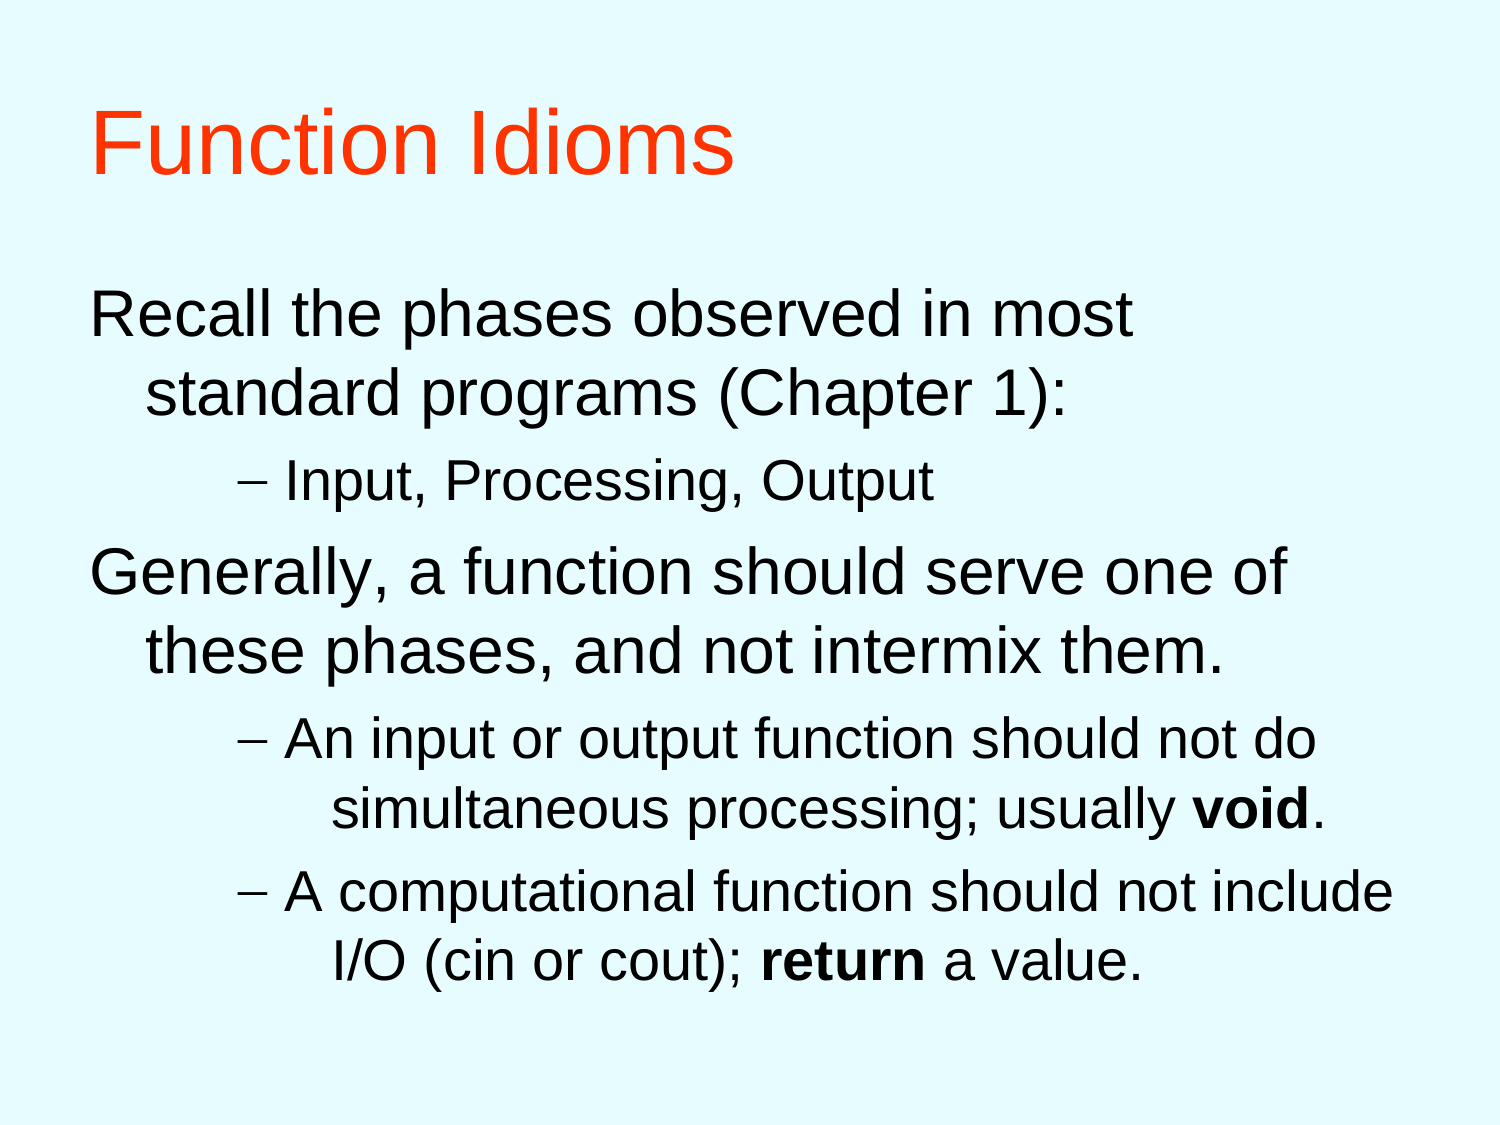

# Function Idioms
Recall the phases observed in most standard programs (Chapter 1):
Input, Processing, Output
Generally, a function should serve one of these phases, and not intermix them.
An input or output function should not do simultaneous processing; usually void.
A computational function should not include I/O (cin or cout); return a value.